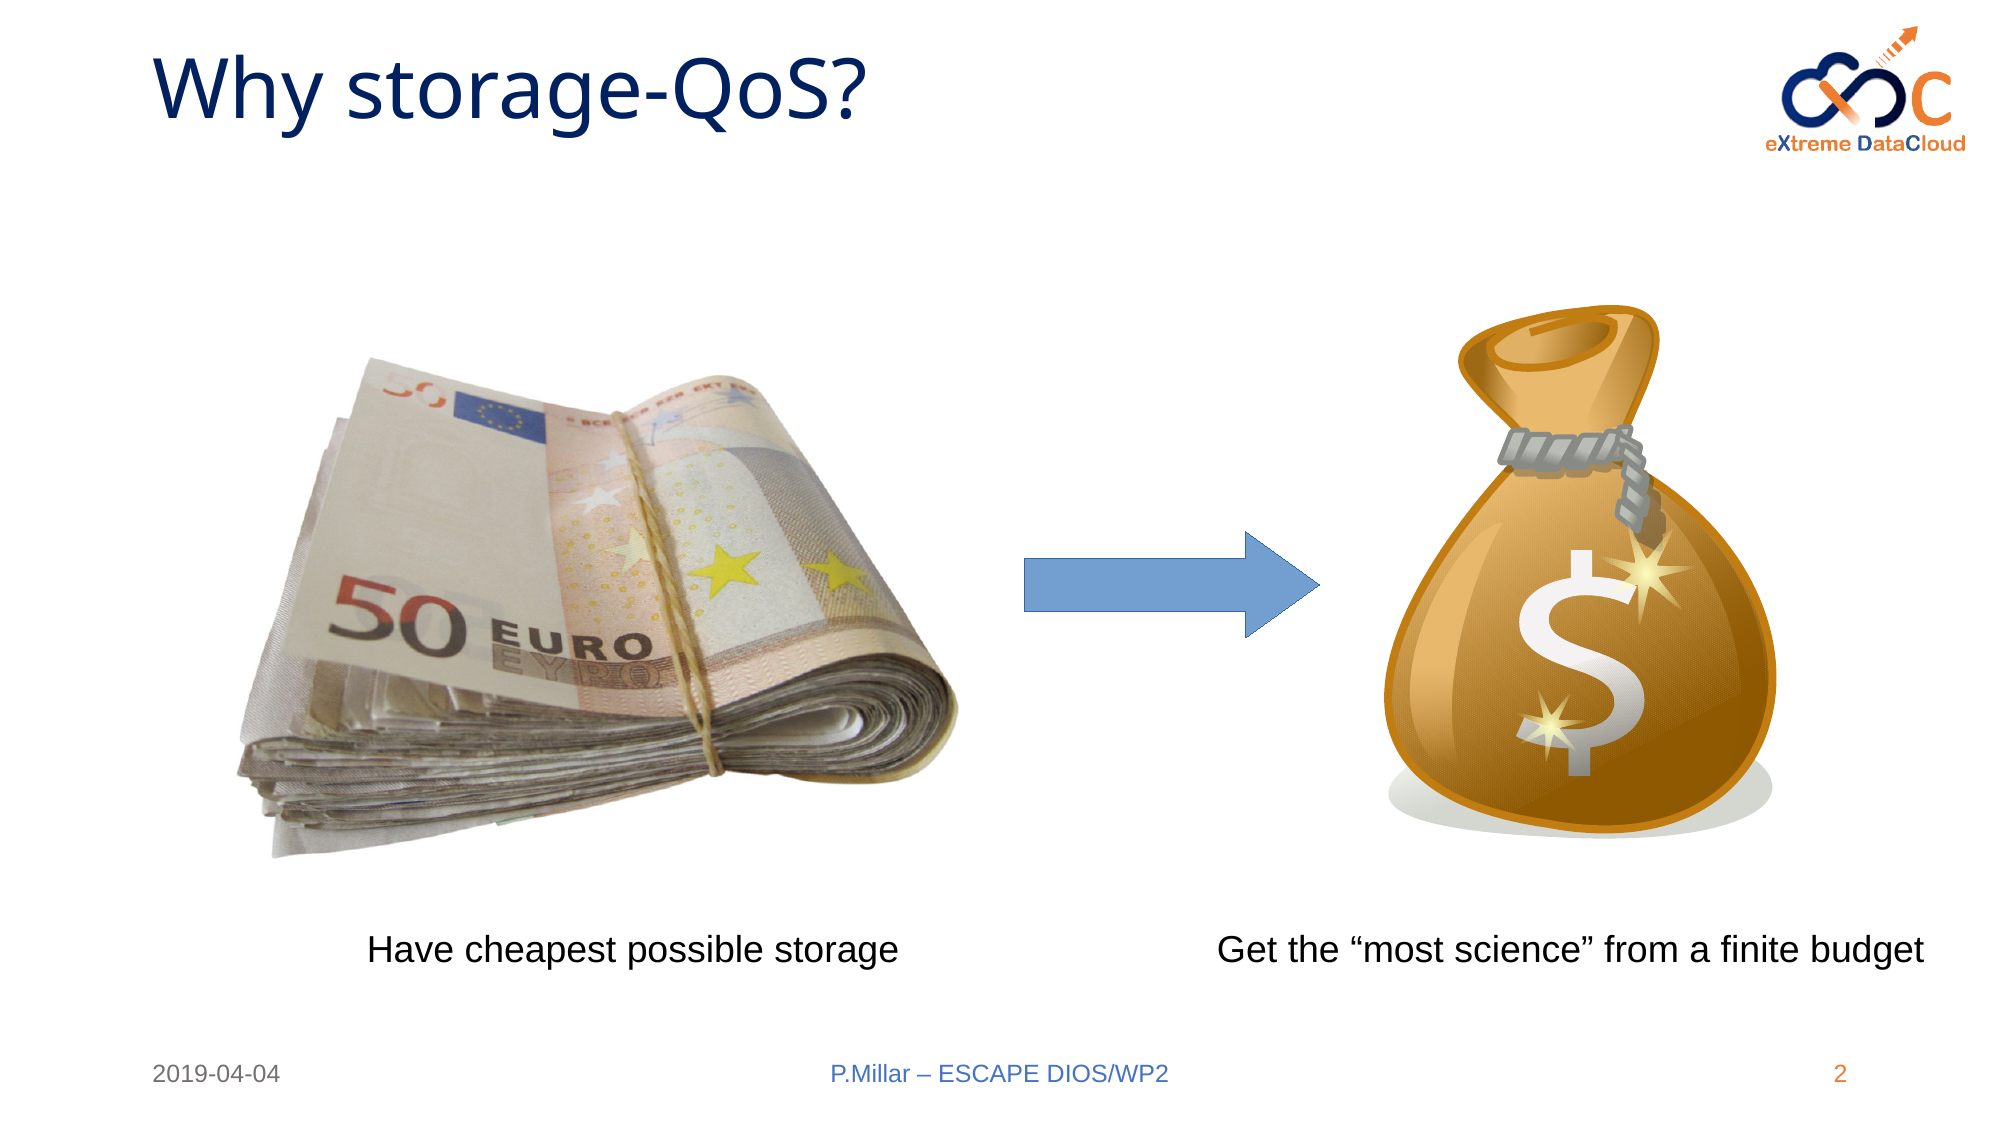

# Why storage-QoS?
Have cheapest possible storage
Get the “most science” from a finite budget
2019-04-04
P.Millar – ESCAPE DIOS/WP2